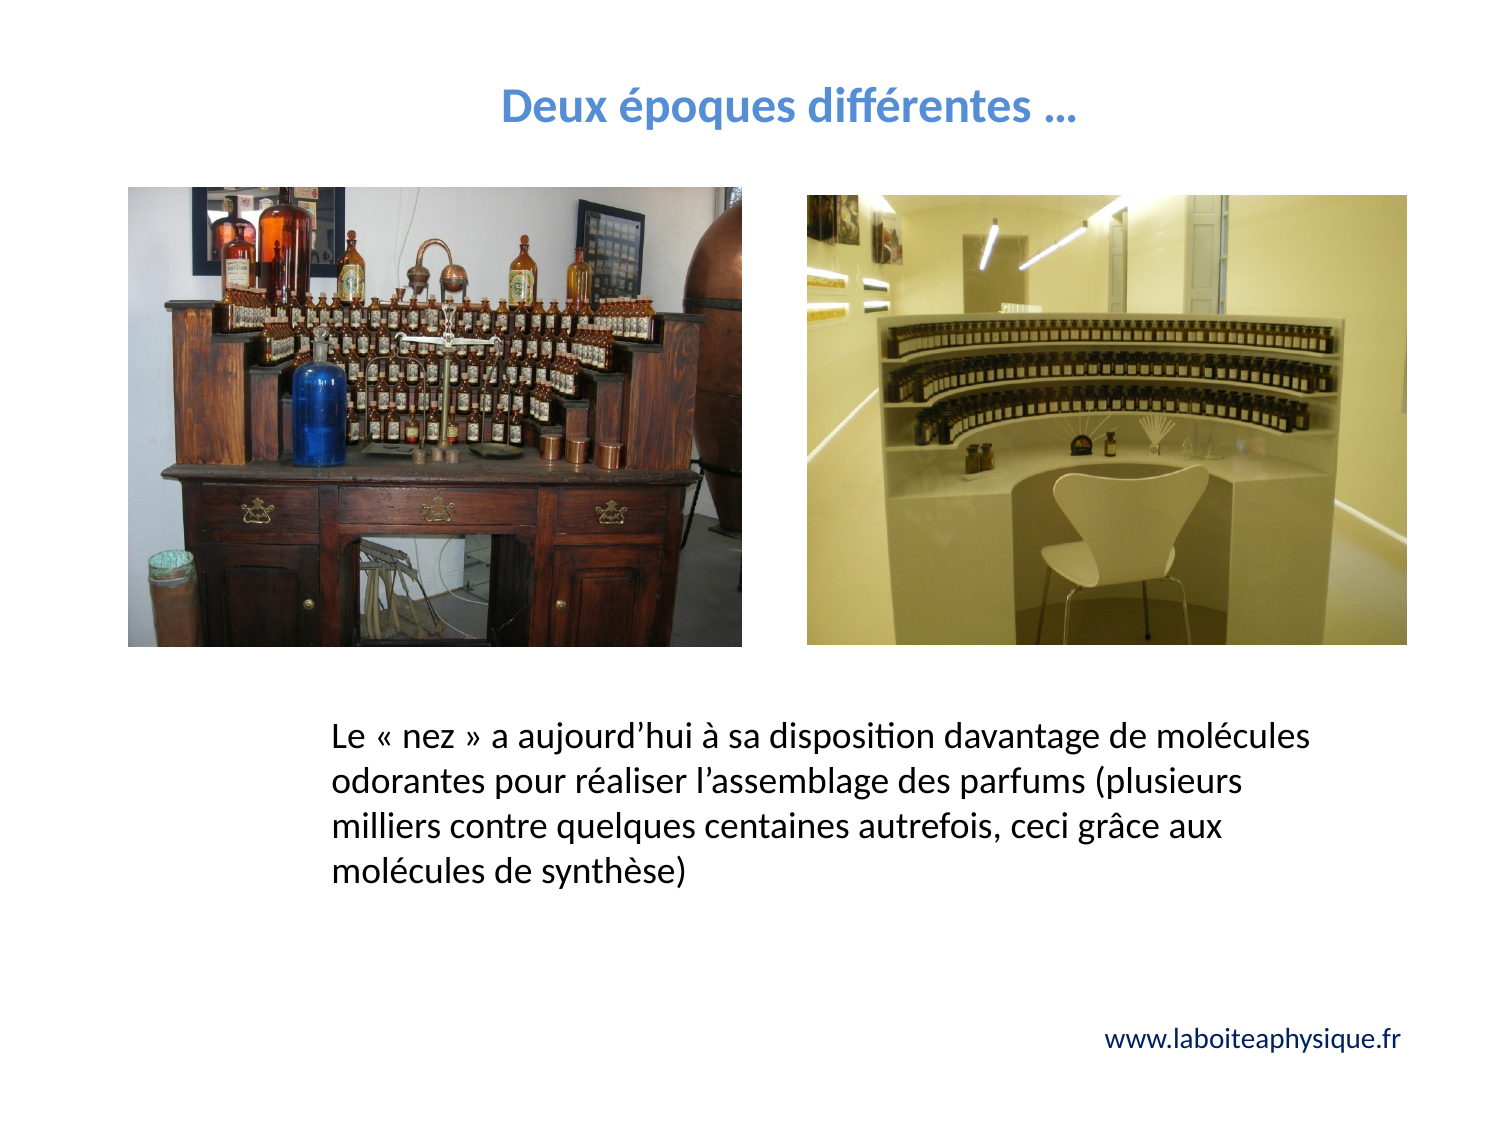

# Deux époques différentes …
Le « nez » a aujourd’hui à sa disposition davantage de molécules odorantes pour réaliser l’assemblage des parfums (plusieurs milliers contre quelques centaines autrefois, ceci grâce aux molécules de synthèse)
www.laboiteaphysique.fr